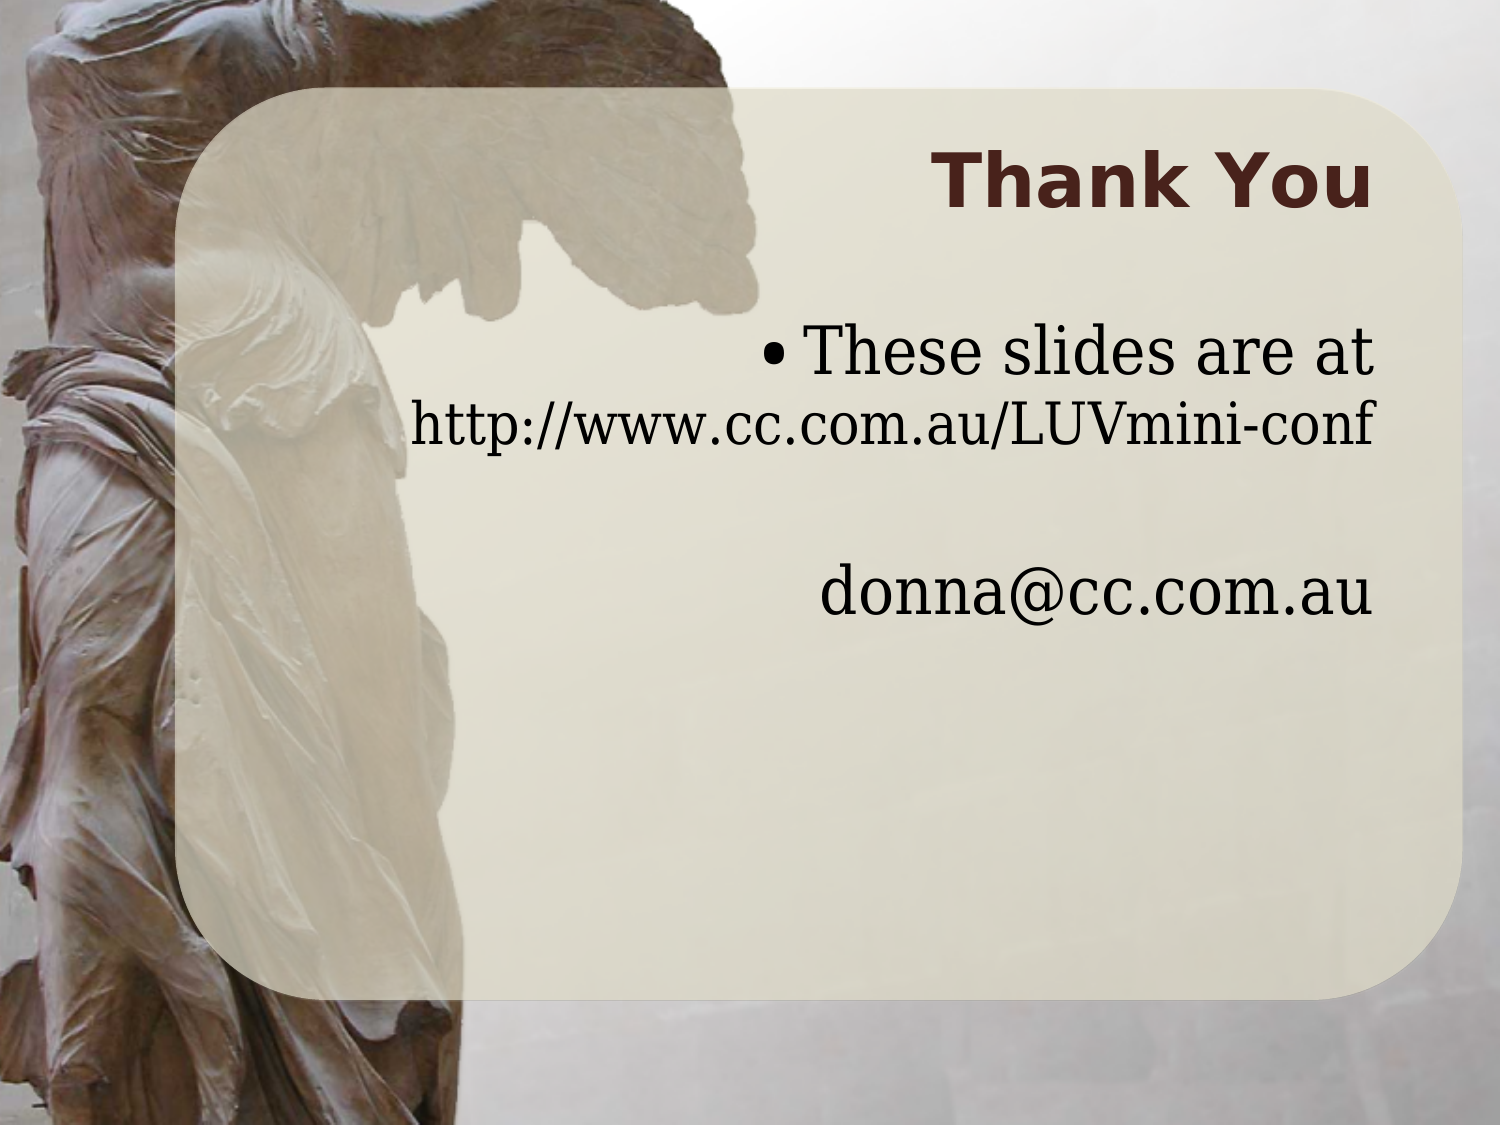

# Thank You
These slides are at
http://www.cc.com.au/LUVmini-conf
donna@cc.com.au